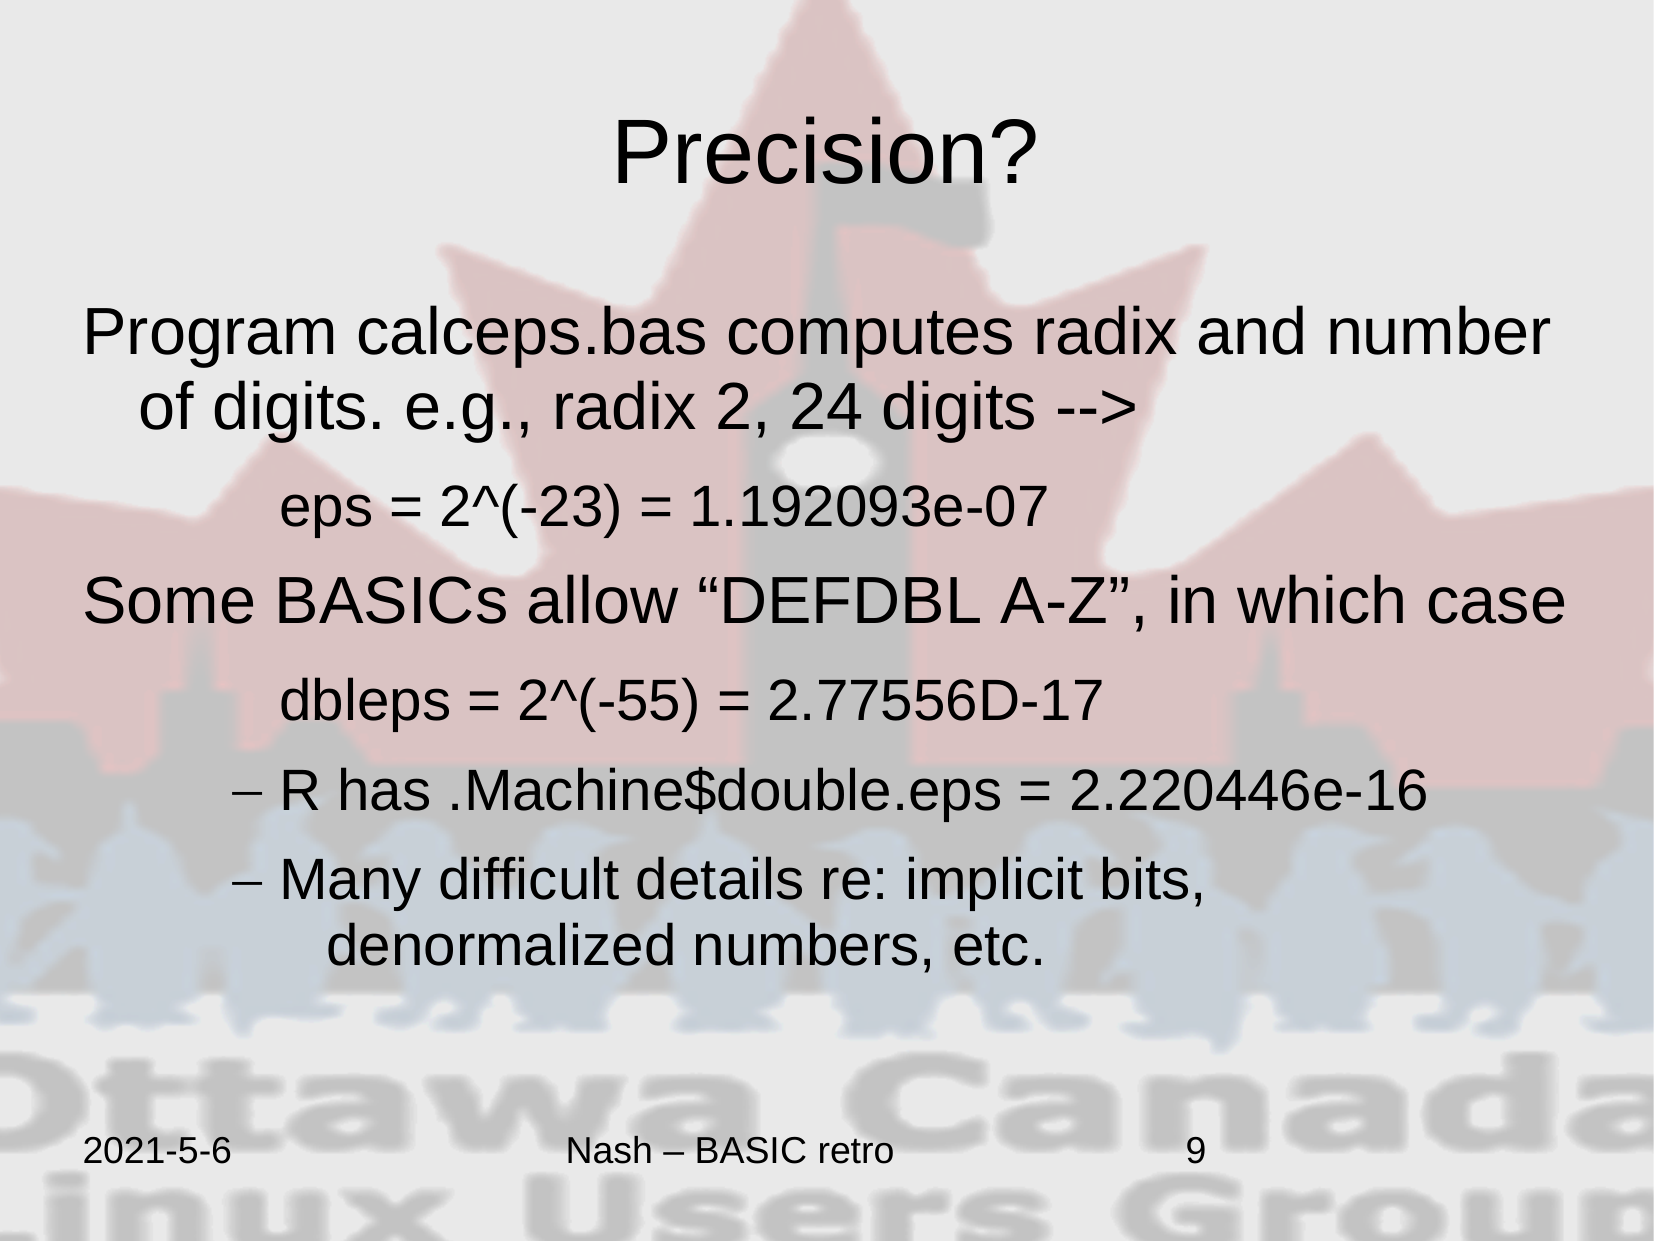

# Precision?
Program calceps.bas computes radix and number of digits. e.g., radix 2, 24 digits -->
eps = 2^(-23) = 1.192093e-07
Some BASICs allow “DEFDBL A-Z”, in which case
dbleps = 2^(-55) = 2.77556D-17
R has .Machine$double.eps = 2.220446e-16
Many difficult details re: implicit bits, denormalized numbers, etc.
9